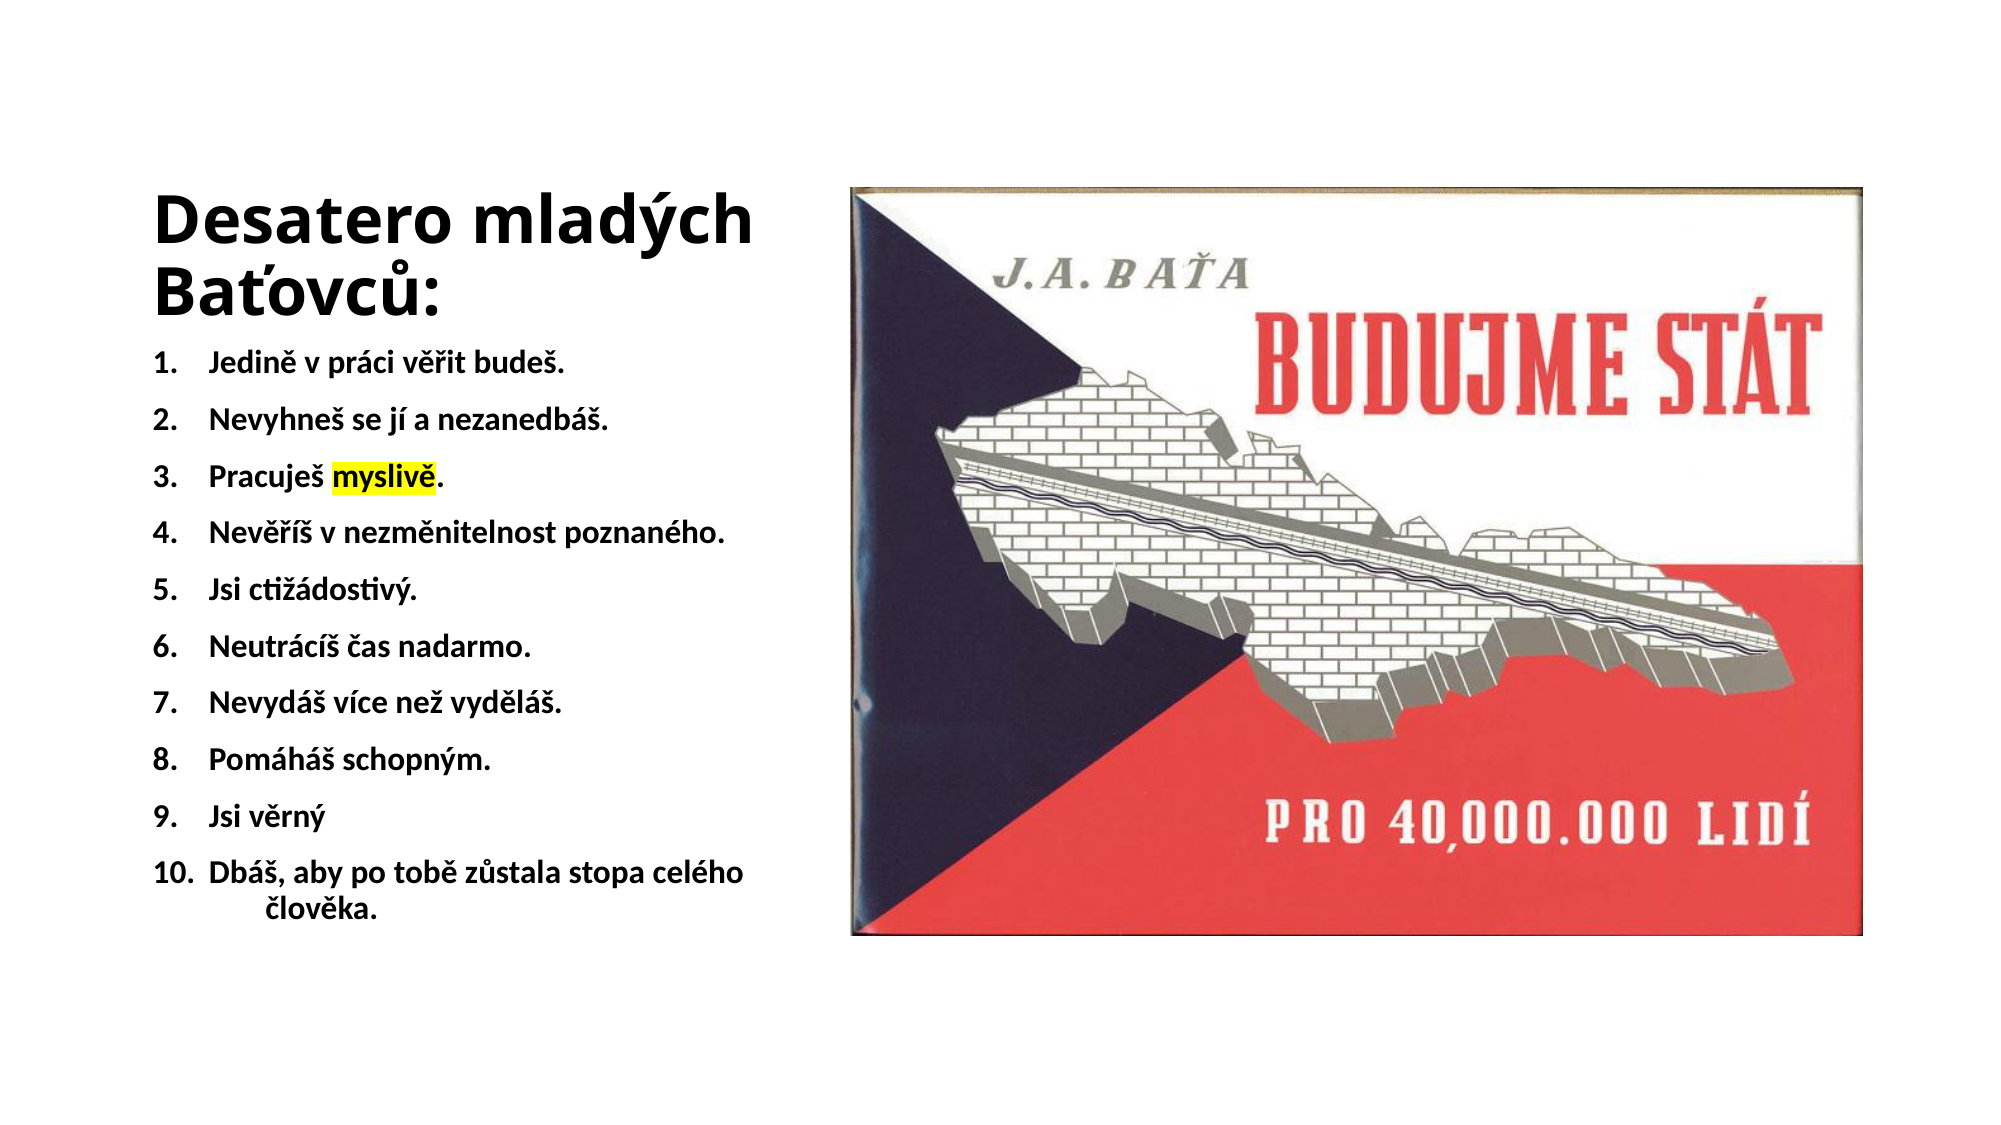

# Desatero mladých Baťovců:
Jedině v práci věřit budeš.
Nevyhneš se jí a nezanedbáš.
Pracuješ myslivě.
Nevěříš v nezměnitelnost poznaného.
Jsi ctižádostivý.
Neutrácíš čas nadarmo.
Nevydáš více než vyděláš.
Pomáháš schopným.
Jsi věrný
Dbáš, aby po tobě zůstala stopa celého člověka.